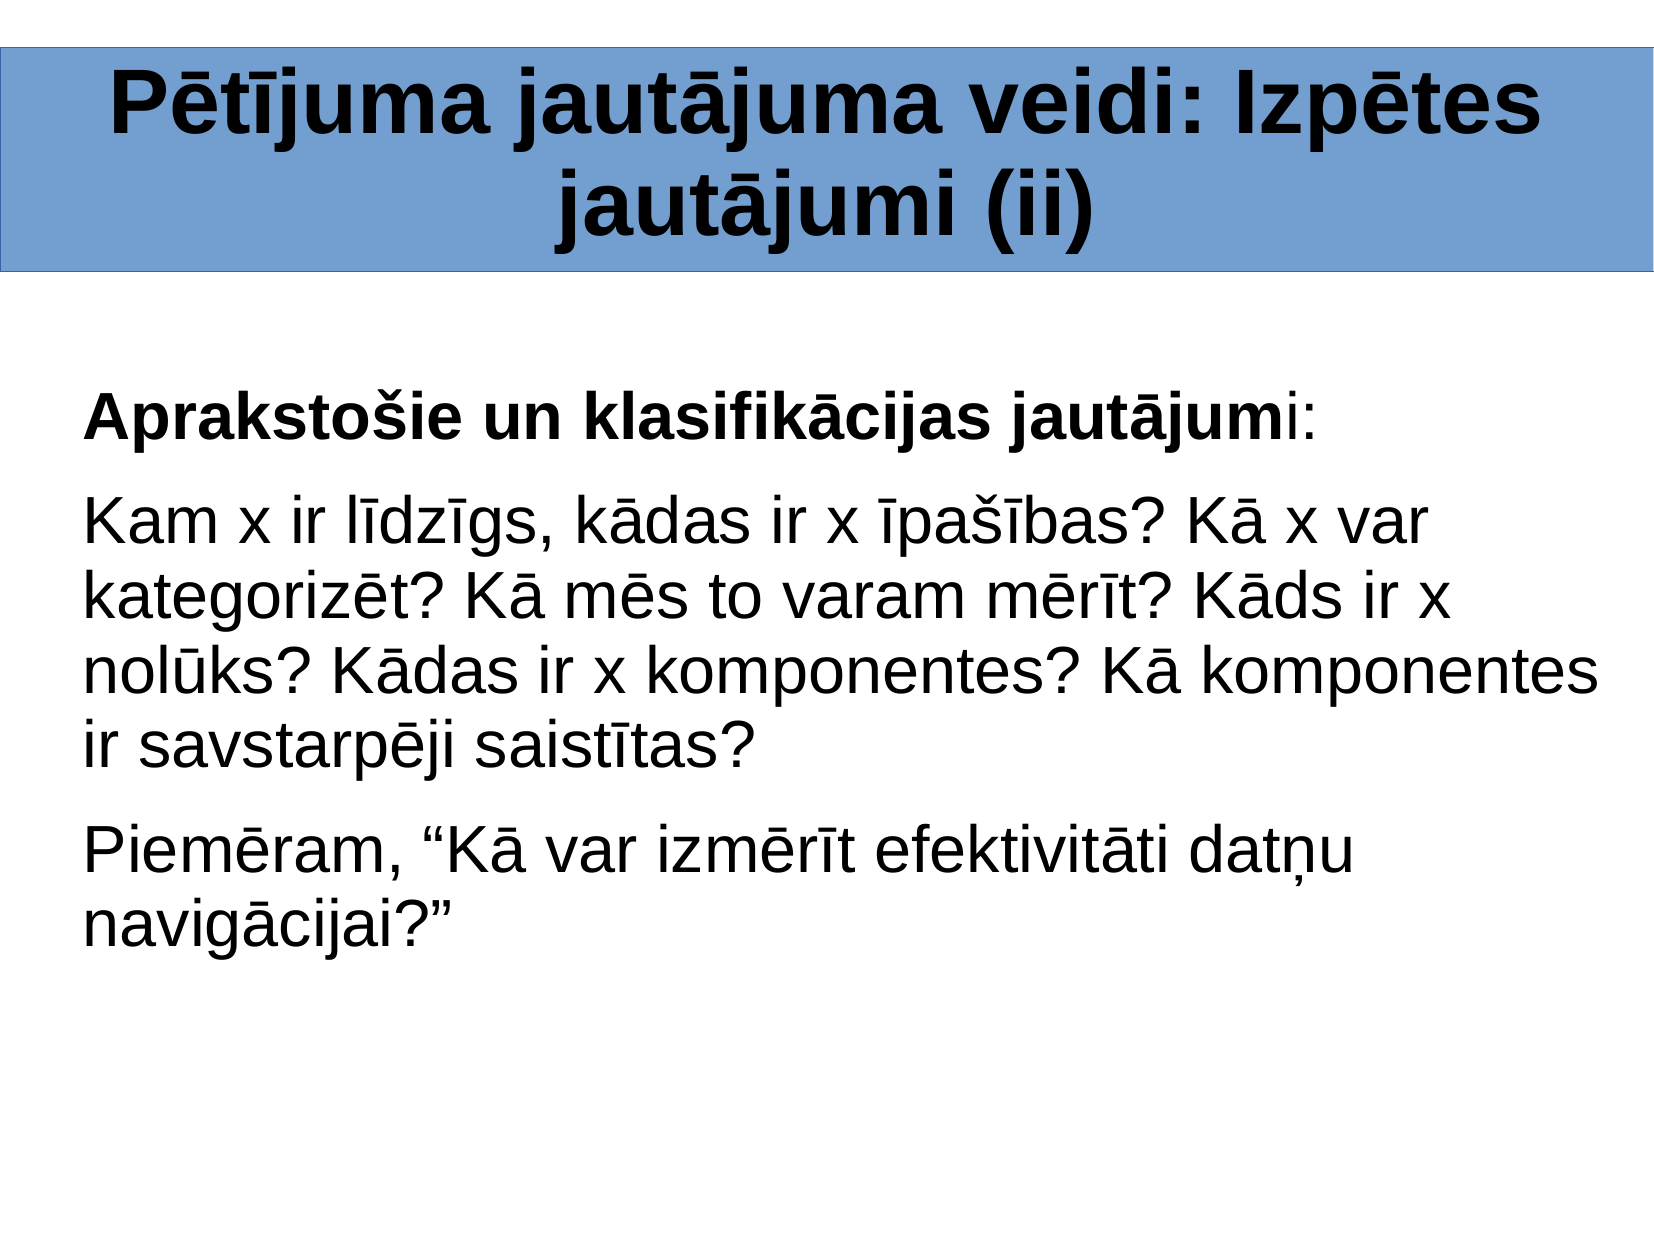

# Pētījuma jautājuma veidi: Izpētes jautājumi (ii)
Aprakstošie un klasifikācijas jautājumi:
Kam x ir līdzīgs, kādas ir x īpašības? Kā x var kategorizēt? Kā mēs to varam mērīt? Kāds ir x nolūks? Kādas ir x komponentes? Kā komponentes ir savstarpēji saistītas?
Piemēram, “Kā var izmērīt efektivitāti datņu navigācijai?”